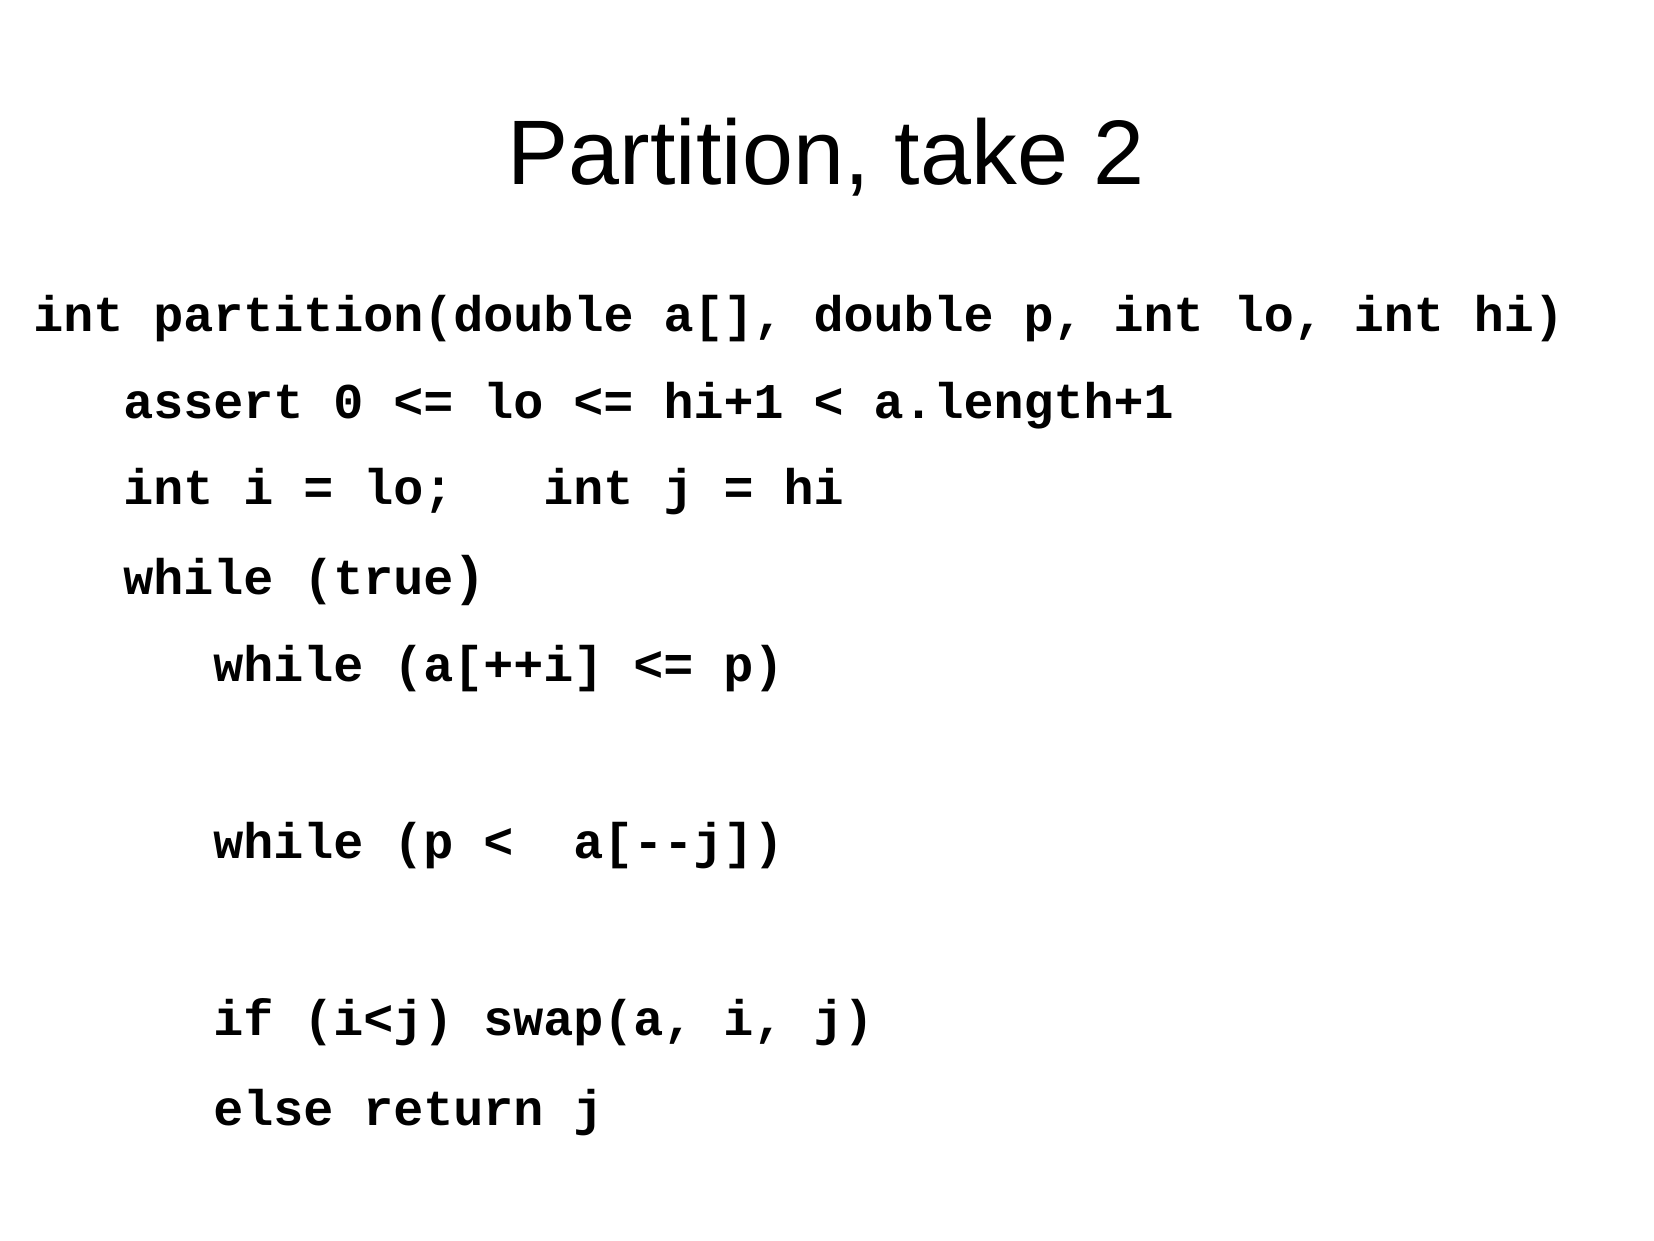

# Partition, take 2
int partition(double a[], double p, int lo, int hi)
 assert 0 <= lo <= hi+1 < a.length+1
 int i = lo; int j = hi
 while (true)
 while (a[++i] <= p)
 while (p < a[--j])
 if (i<j) swap(a, i, j)
 else return j